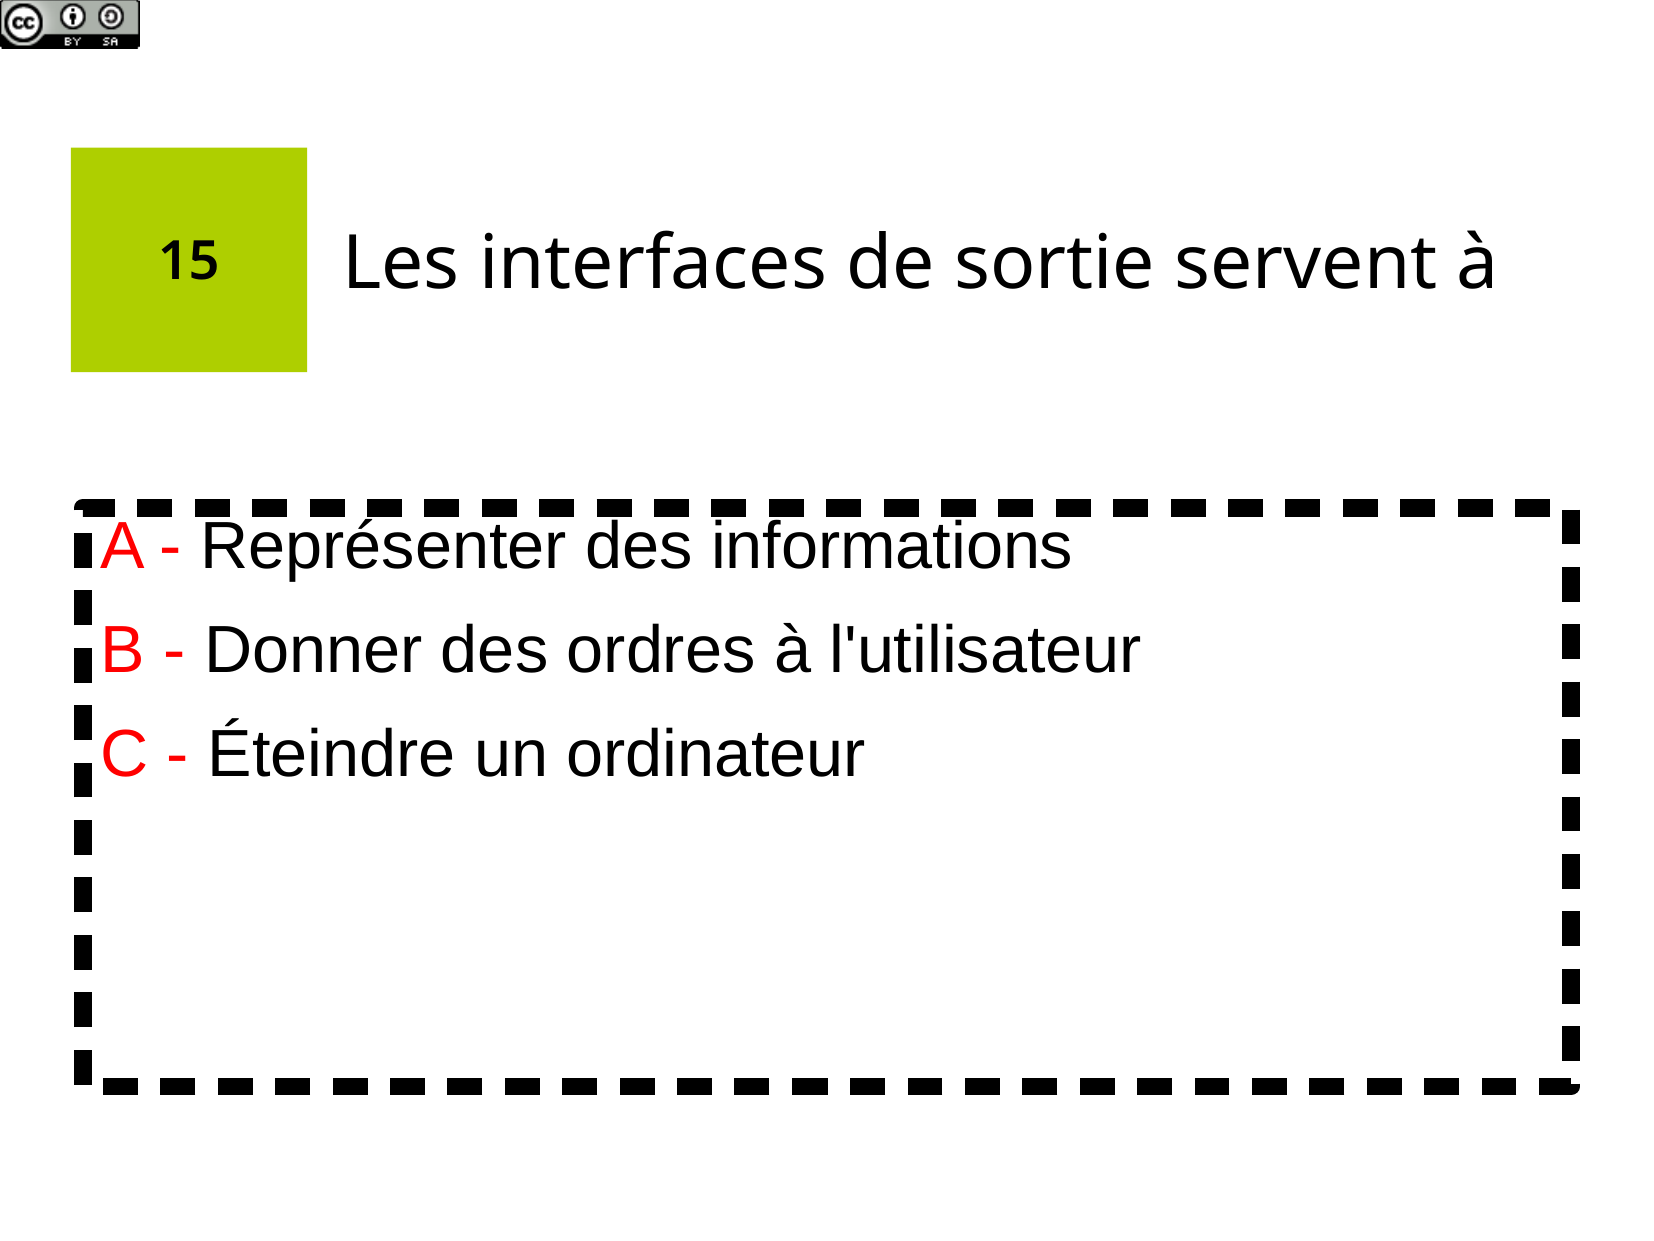

# Les interfaces de sortie servent à
15
Représenter des informations
Donner des ordres à l'utilisateur
Éteindre un ordinateur